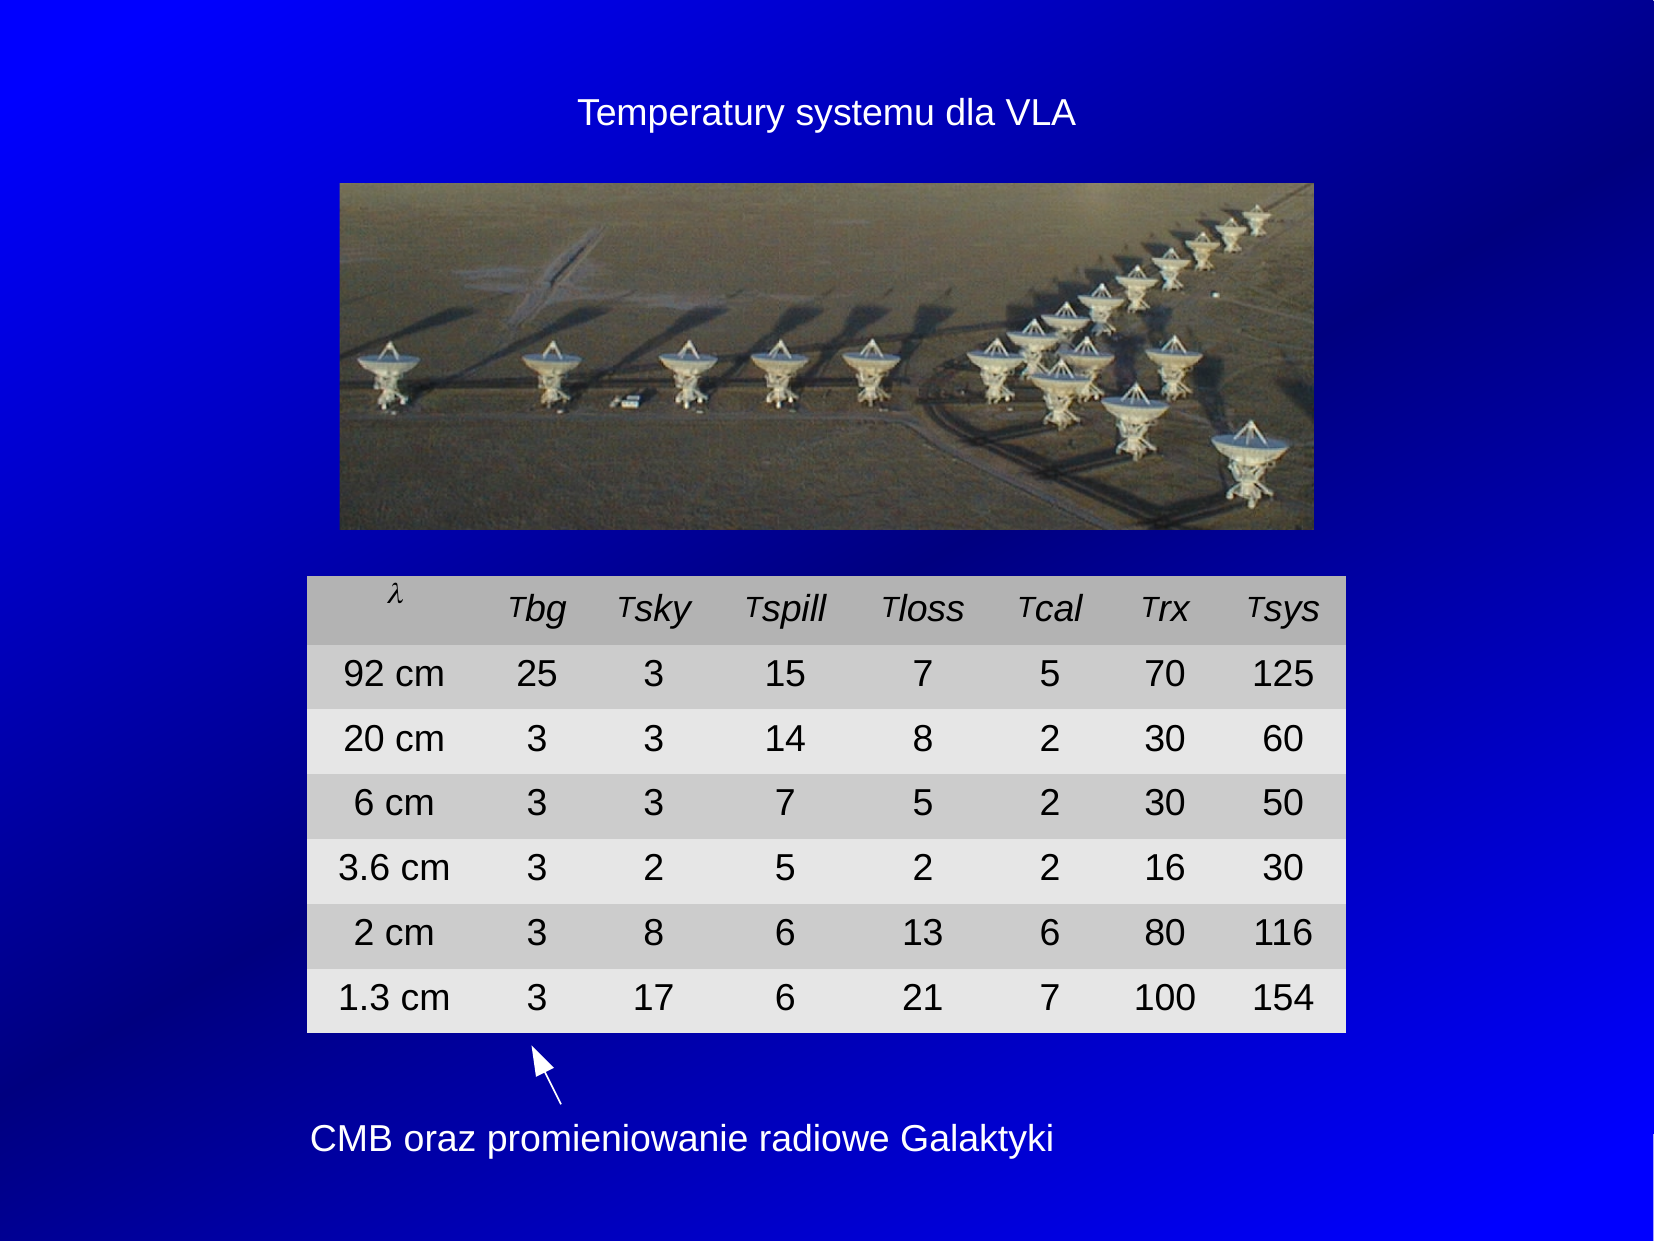

Temperatury systemu dla VLA
| l | Tbg | Tsky | Tspill | Tloss | Tcal | Trx | Tsys |
| --- | --- | --- | --- | --- | --- | --- | --- |
| 92 cm | 25 | 3 | 15 | 7 | 5 | 70 | 125 |
| 20 cm | 3 | 3 | 14 | 8 | 2 | 30 | 60 |
| 6 cm | 3 | 3 | 7 | 5 | 2 | 30 | 50 |
| 3.6 cm | 3 | 2 | 5 | 2 | 2 | 16 | 30 |
| 2 cm | 3 | 8 | 6 | 13 | 6 | 80 | 116 |
| 1.3 cm | 3 | 17 | 6 | 21 | 7 | 100 | 154 |
CMB oraz promieniowanie radiowe Galaktyki